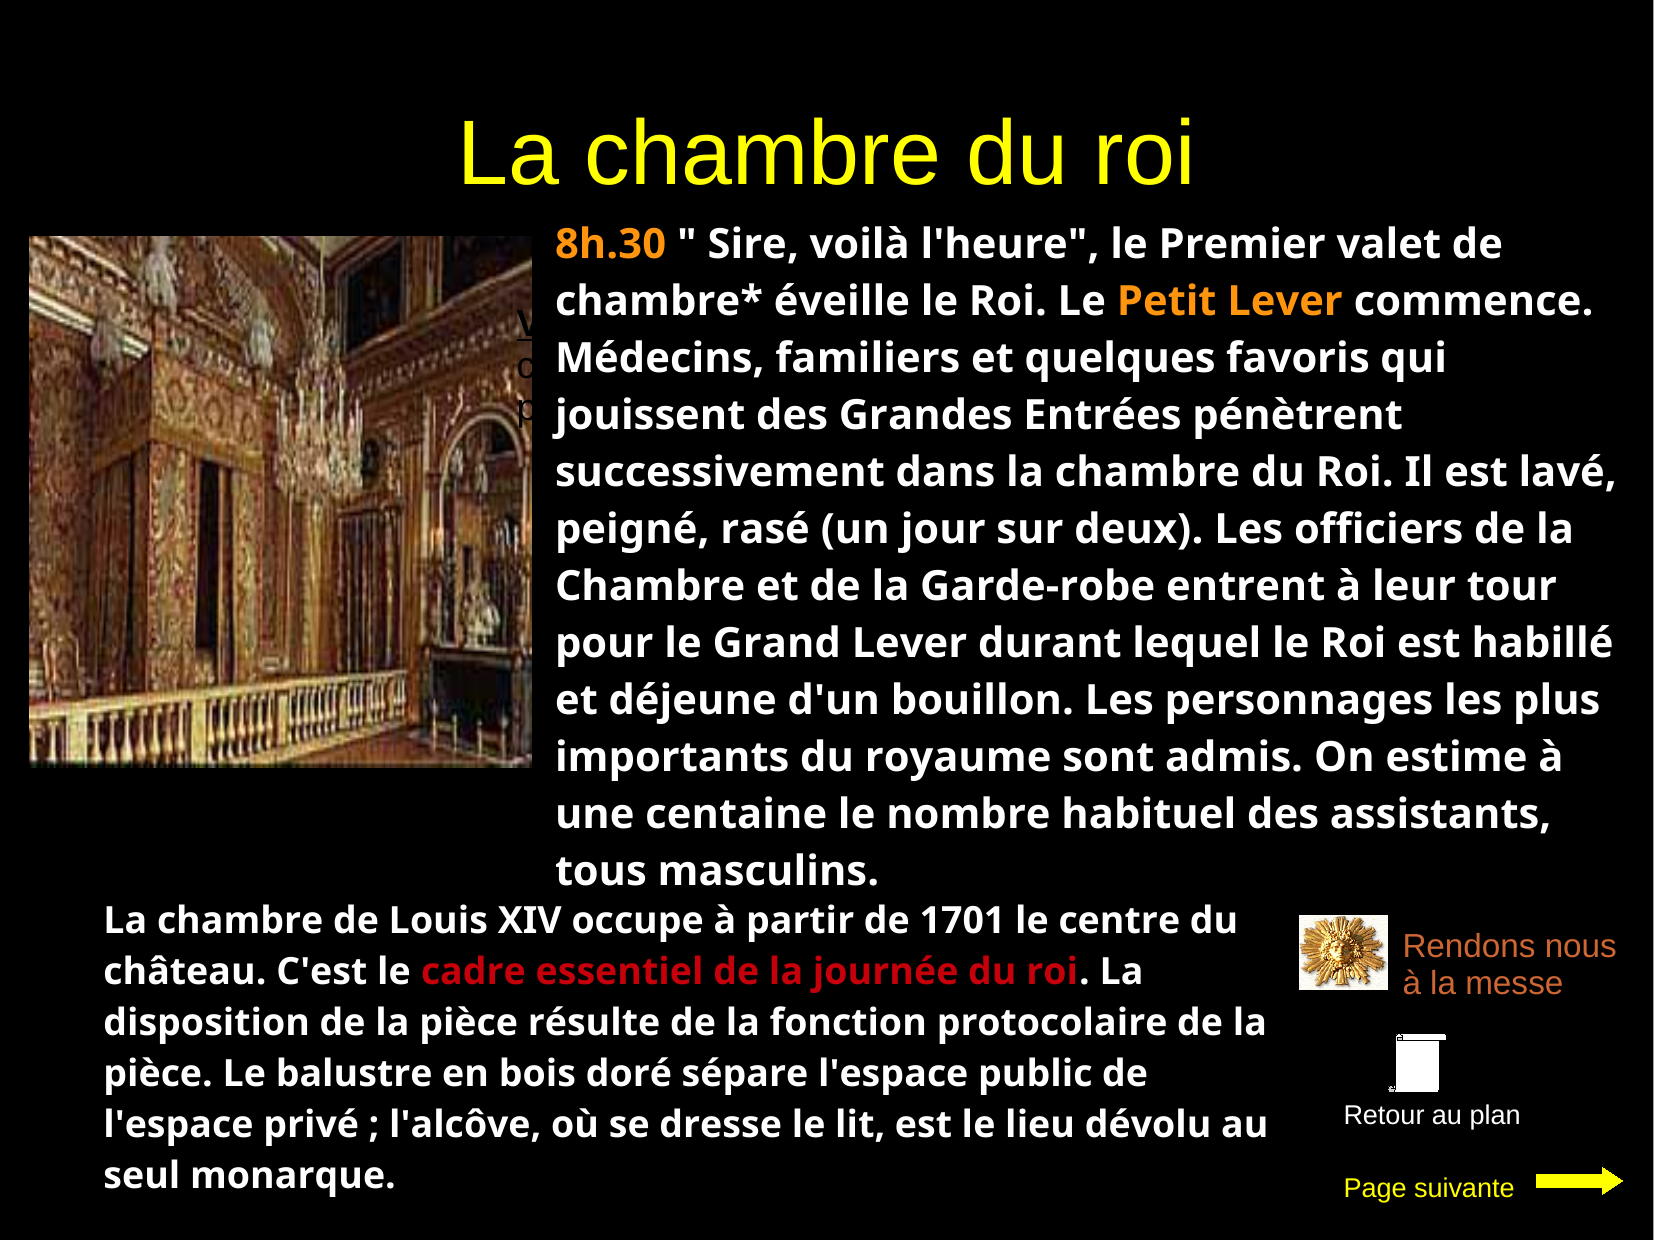

# La chambre du roi
8h.30 " Sire, voilà l'heure", le Premier valet de chambre* éveille le Roi. Le Petit Lever commence. Médecins, familiers et quelques favoris qui jouissent des Grandes Entrées pénètrent successivement dans la chambre du Roi. Il est lavé, peigné, rasé (un jour sur deux). Les officiers de la Chambre et de la Garde-robe entrent à leur tour pour le Grand Lever durant lequel le Roi est habillé et déjeune d'un bouillon. Les personnages les plus importants du royaume sont admis. On estime à une centaine le nombre habituel des assistants, tous masculins.
Visite virtuelle : clique sur l'image pour entrer dans la chambre puis clique une fois pour stopper de défilement puis dirige-toi en laissant le clic gauche appuyé
La chambre de Louis XIV occupe à partir de 1701 le centre du château. C'est le cadre essentiel de la journée du roi. La disposition de la pièce résulte de la fonction protocolaire de la pièce. Le balustre en bois doré sépare l'espace public de l'espace privé ; l'alcôve, où se dresse le lit, est le lieu dévolu au seul monarque.
Rendons nous à la messe
Retour au plan
Page suivante